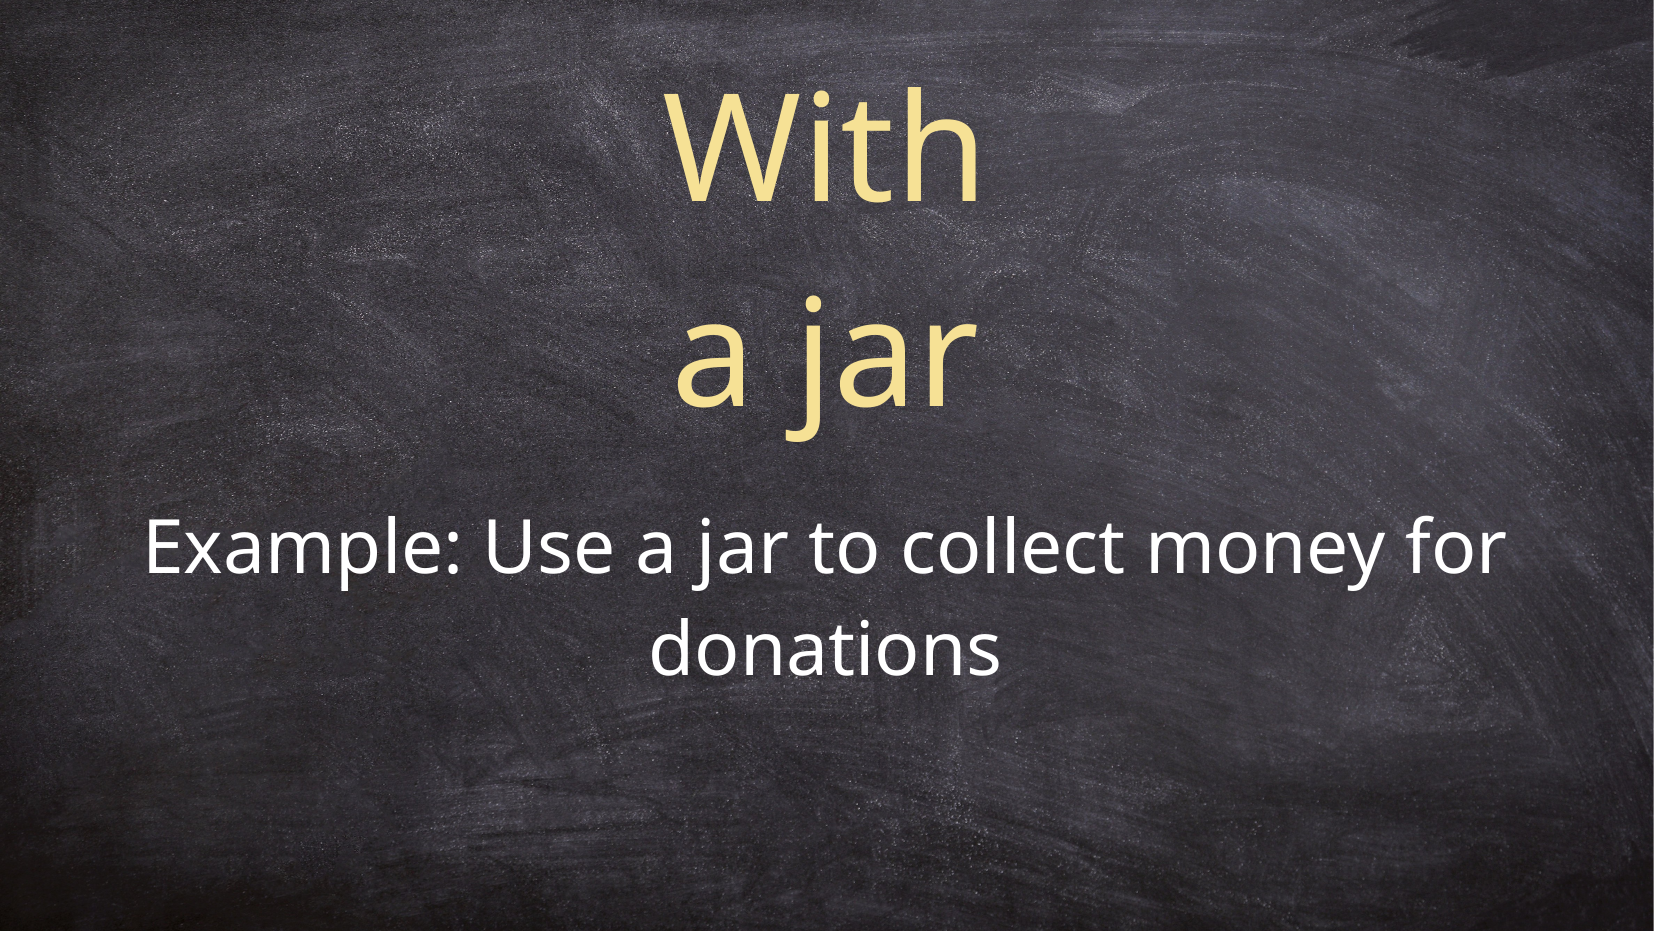

# With
a jar
Example: Use a jar to collect money for donations